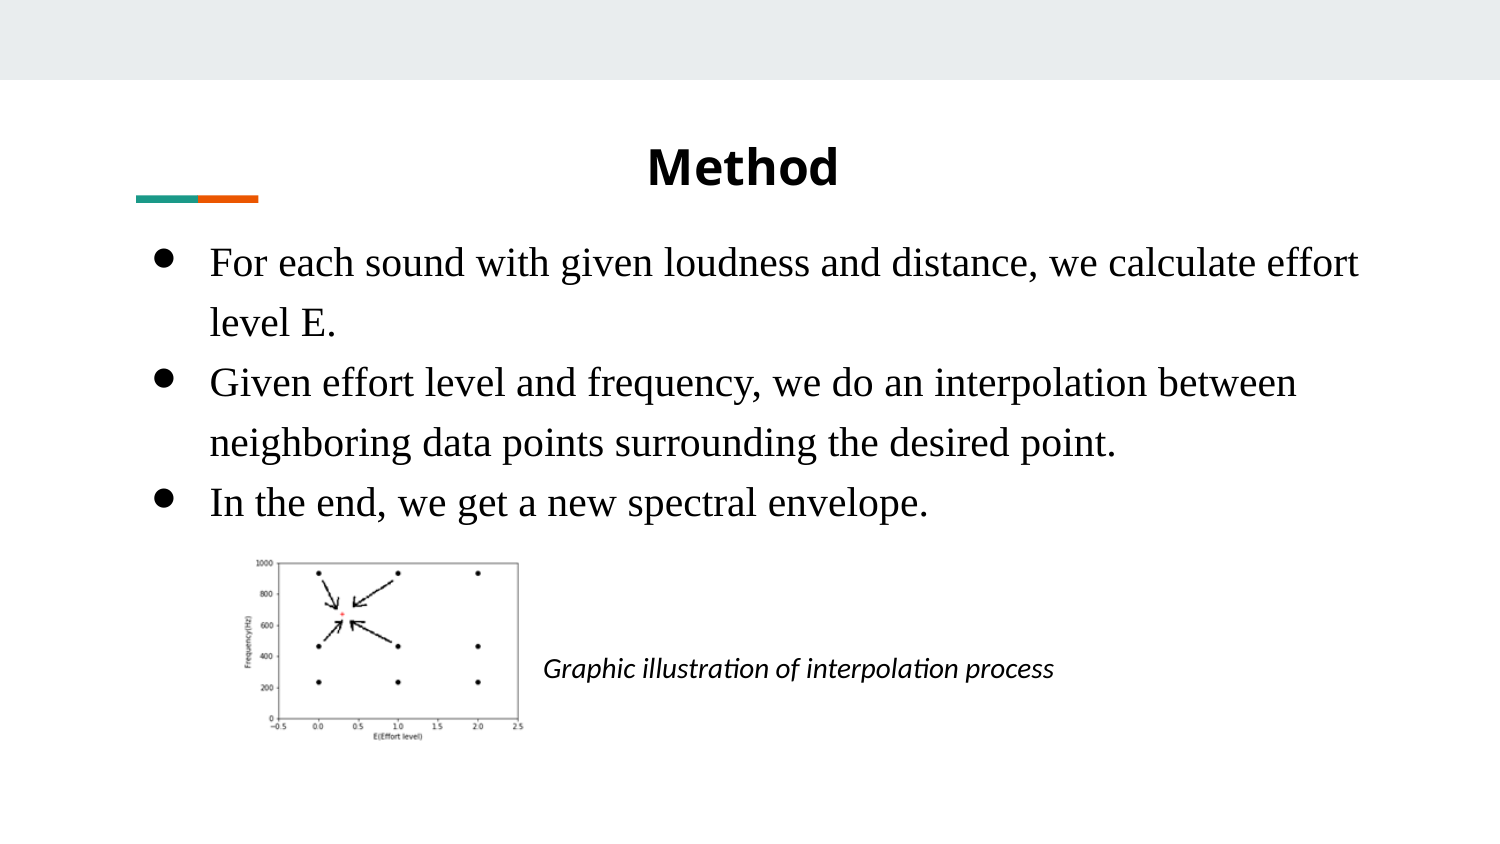

# Method
For each sound with given loudness and distance, we calculate effort level E.
Given effort level and frequency, we do an interpolation between neighboring data points surrounding the desired point.
In the end, we get a new spectral envelope.
 Graphic illustration of interpolation process